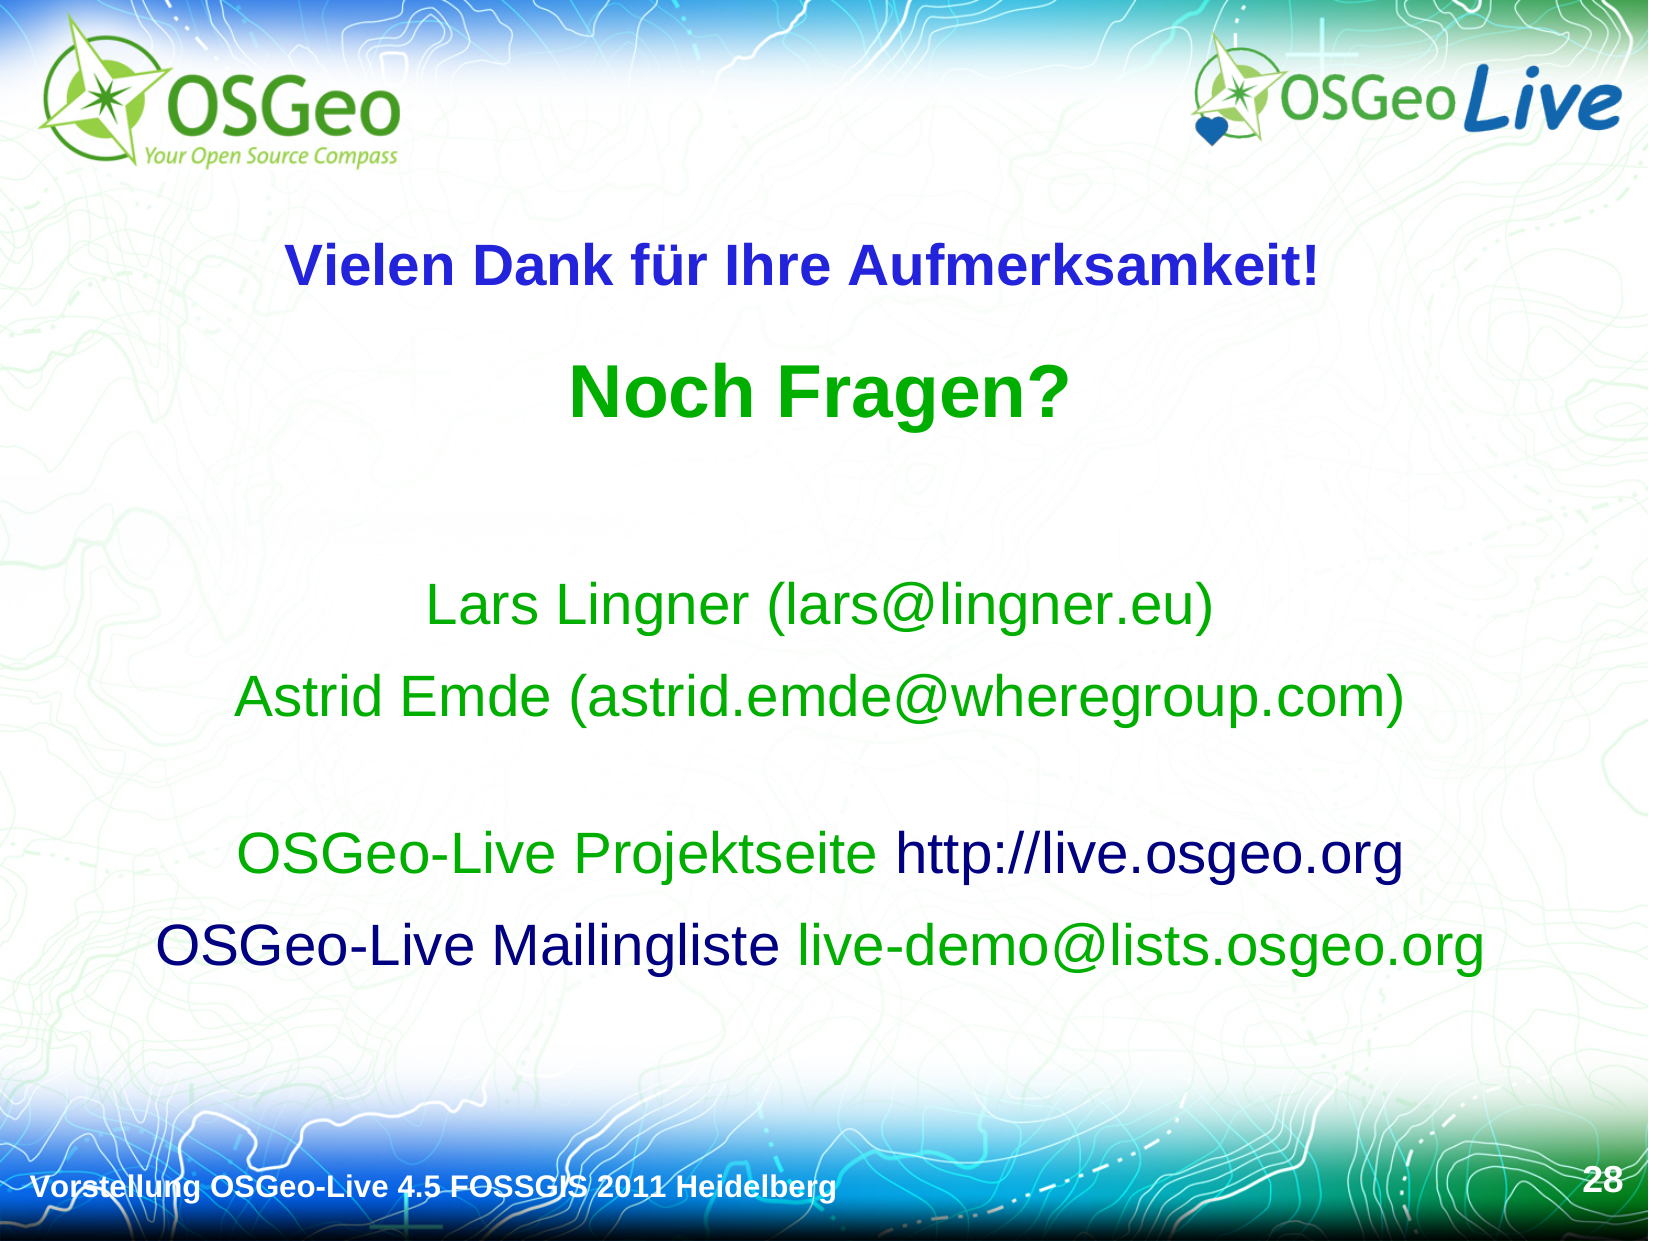

# Vielen Dank für Ihre Aufmerksamkeit!
Noch Fragen?
Lars Lingner (lars@lingner.eu)
Astrid Emde (astrid.emde@wheregroup.com)
OSGeo-Live Projektseite http://live.osgeo.org
OSGeo-Live Mailingliste live-demo@lists.osgeo.org